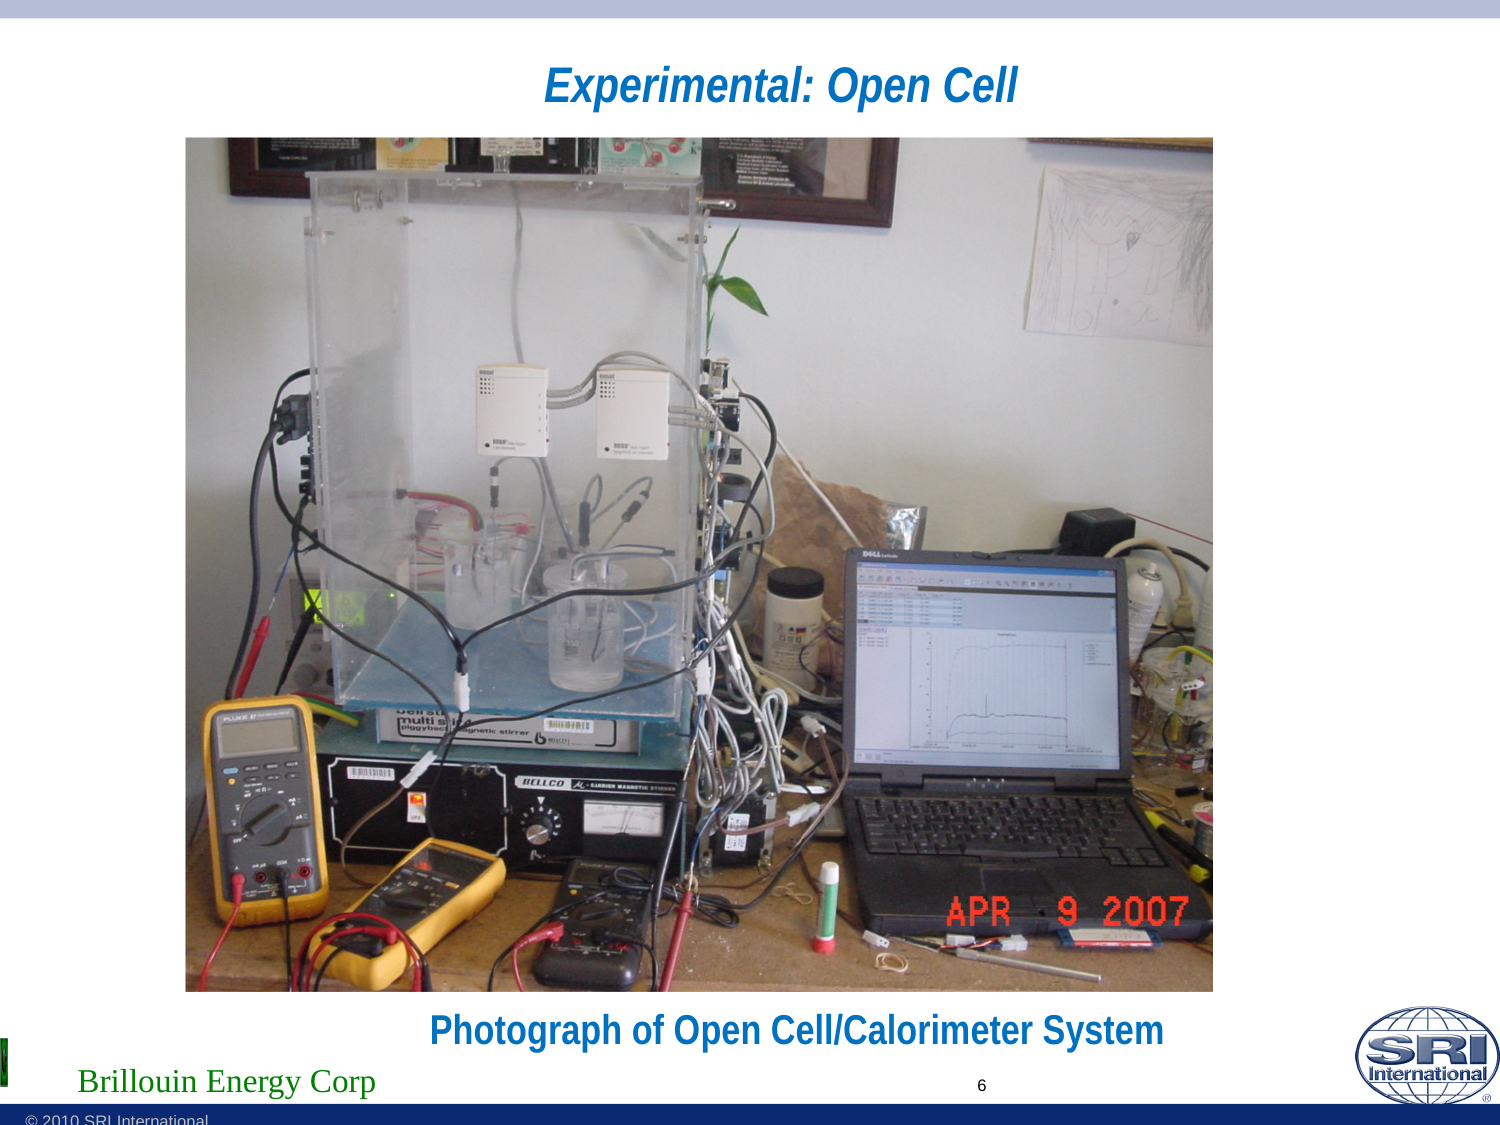

Experimental: Open Cell
Photograph of Open Cell/Calorimeter System